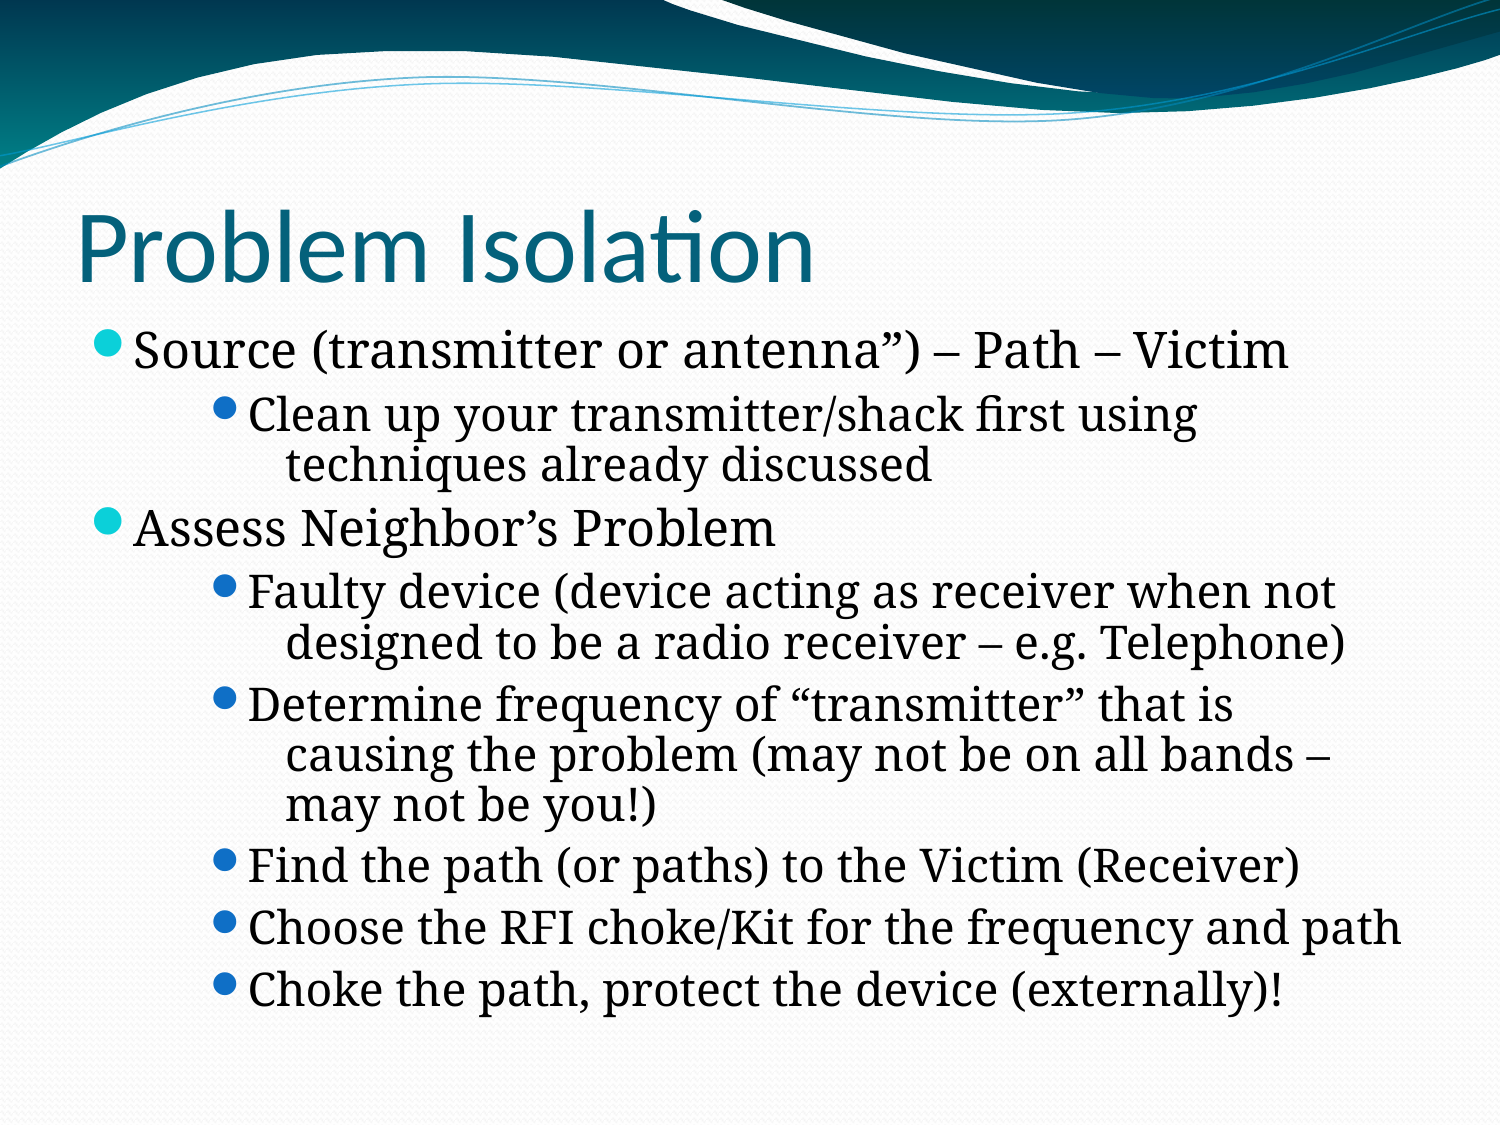

# Problem Isolation
Source (transmitter or antenna”) – Path – Victim
Clean up your transmitter/shack first using techniques already discussed
Assess Neighbor’s Problem
Faulty device (device acting as receiver when not designed to be a radio receiver – e.g. Telephone)
Determine frequency of “transmitter” that is causing the problem (may not be on all bands – may not be you!)
Find the path (or paths) to the Victim (Receiver)
Choose the RFI choke/Kit for the frequency and path
Choke the path, protect the device (externally)!